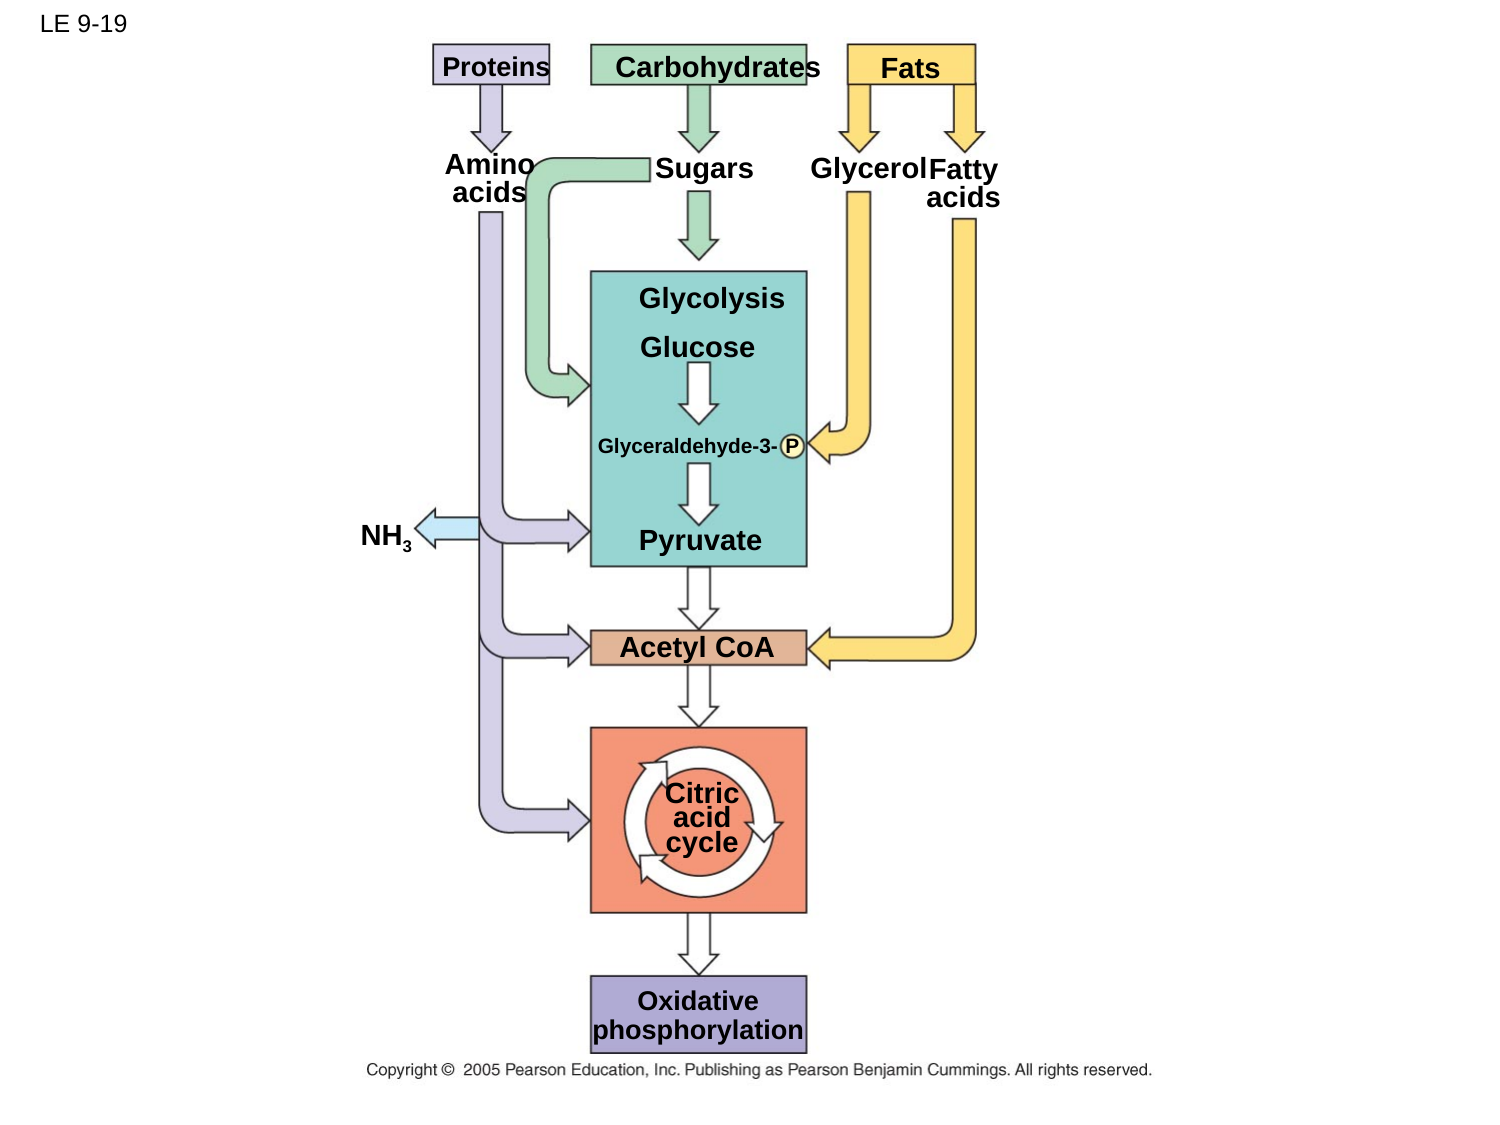

# LE 9-19
Proteins
Carbohydrates
Fats
Amino
acids
Sugars
Glycerol
Fatty
acids
Glycolysis
Glucose
Glyceraldehyde-3-
P
NH3
Pyruvate
Acetyl CoA
Citric
acid
cycle
Oxidative
phosphorylation